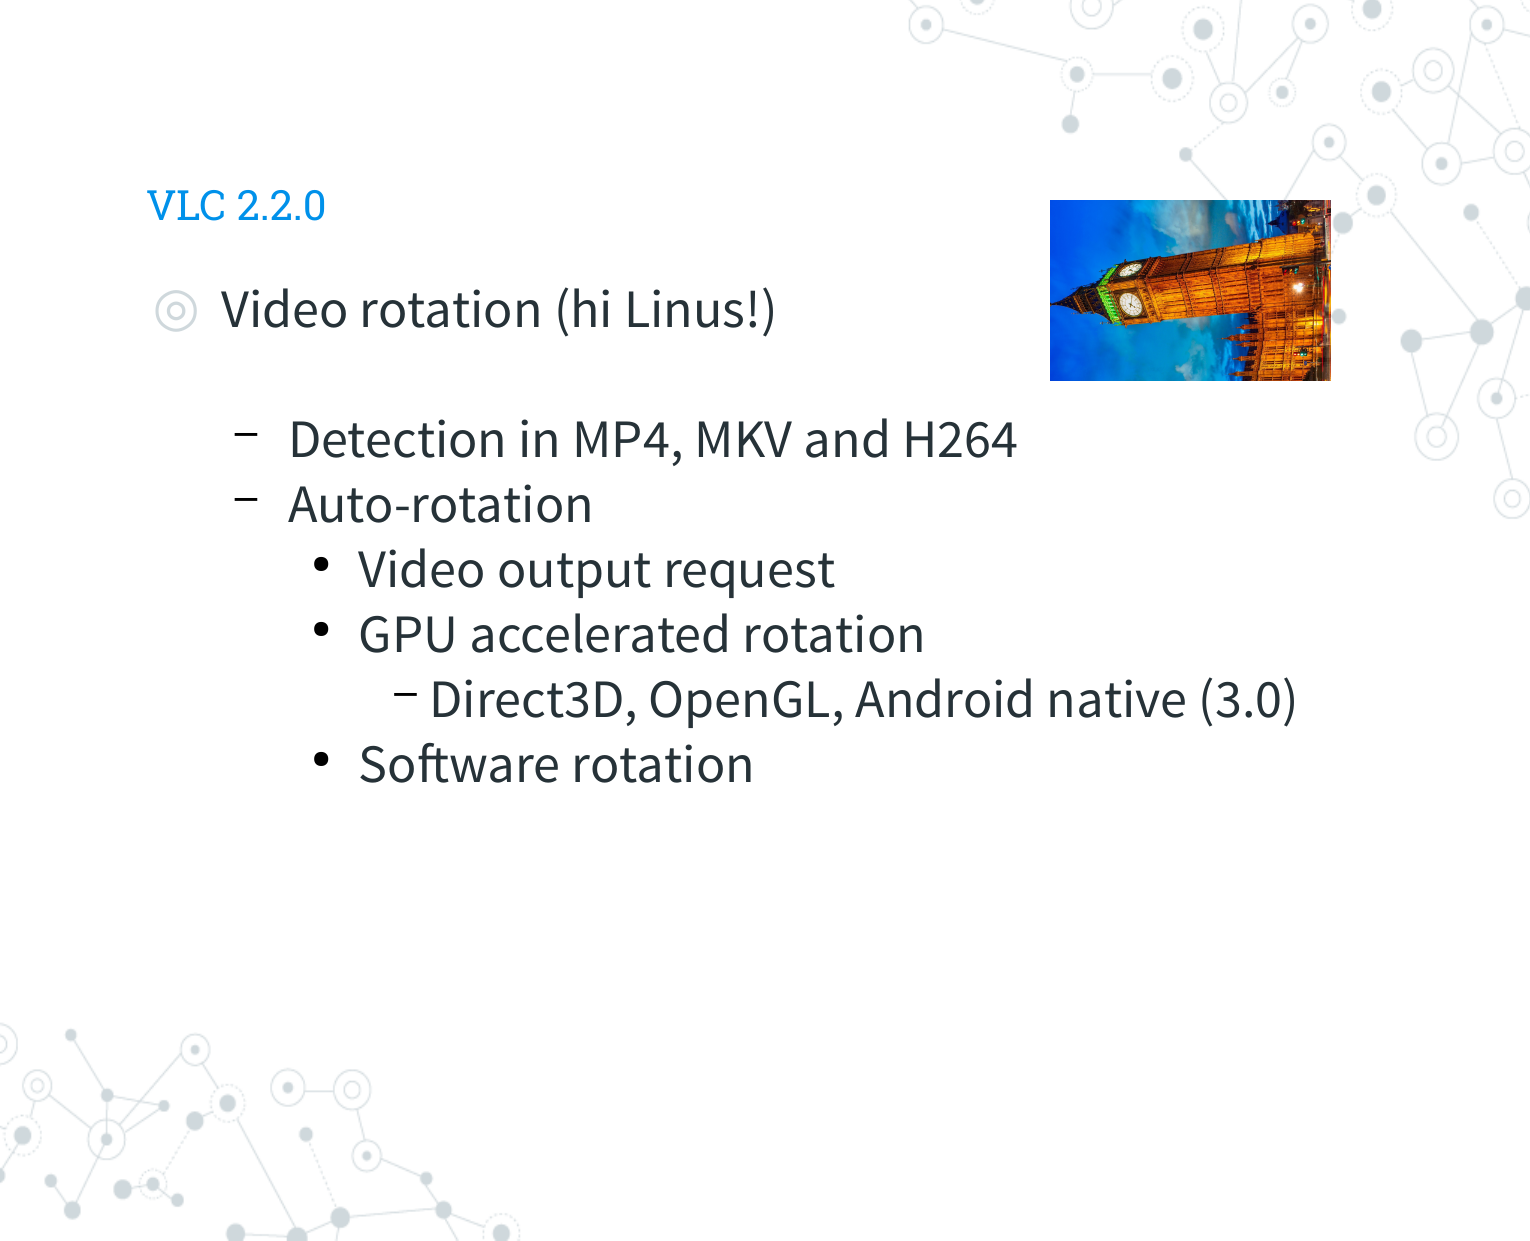

# VLC 2.2.0
Video rotation (hi Linus!)
Detection in MP4, MKV and H264
Auto-rotation
Video output request
GPU accelerated rotation
Direct3D, OpenGL, Android native (3.0)
Software rotation